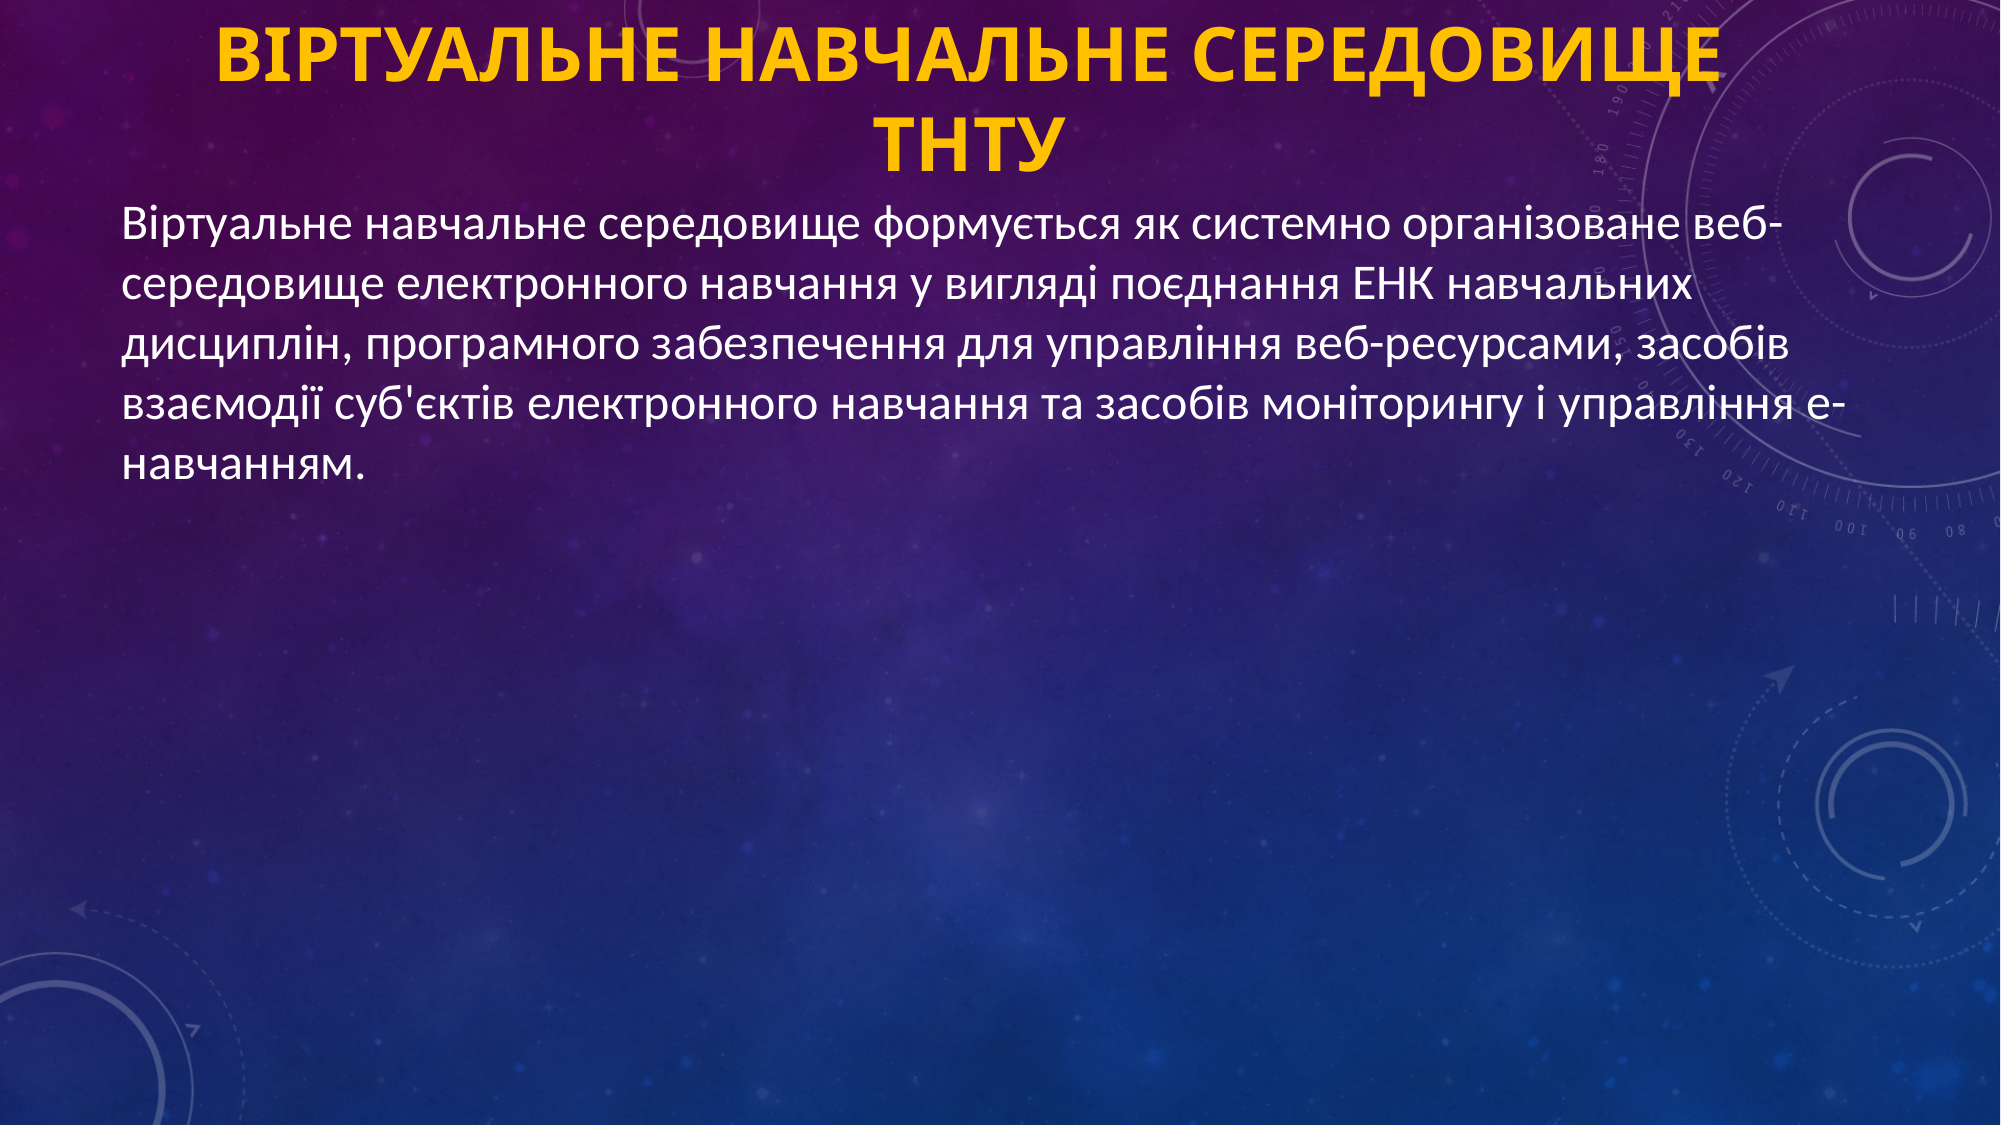

# віртуальнЕ навчальнЕ середовищЕ ТНТУ
Віртуальне навчальне середовище формується як системно організоване веб-середовище електронного навчання у вигляді поєднання ЕНК навчальних дисциплін, програмного забезпечення для управління веб-ресурсами, засобів взаємодії суб'єктів електронного навчання та засобів моніторингу і управління е-навчанням.